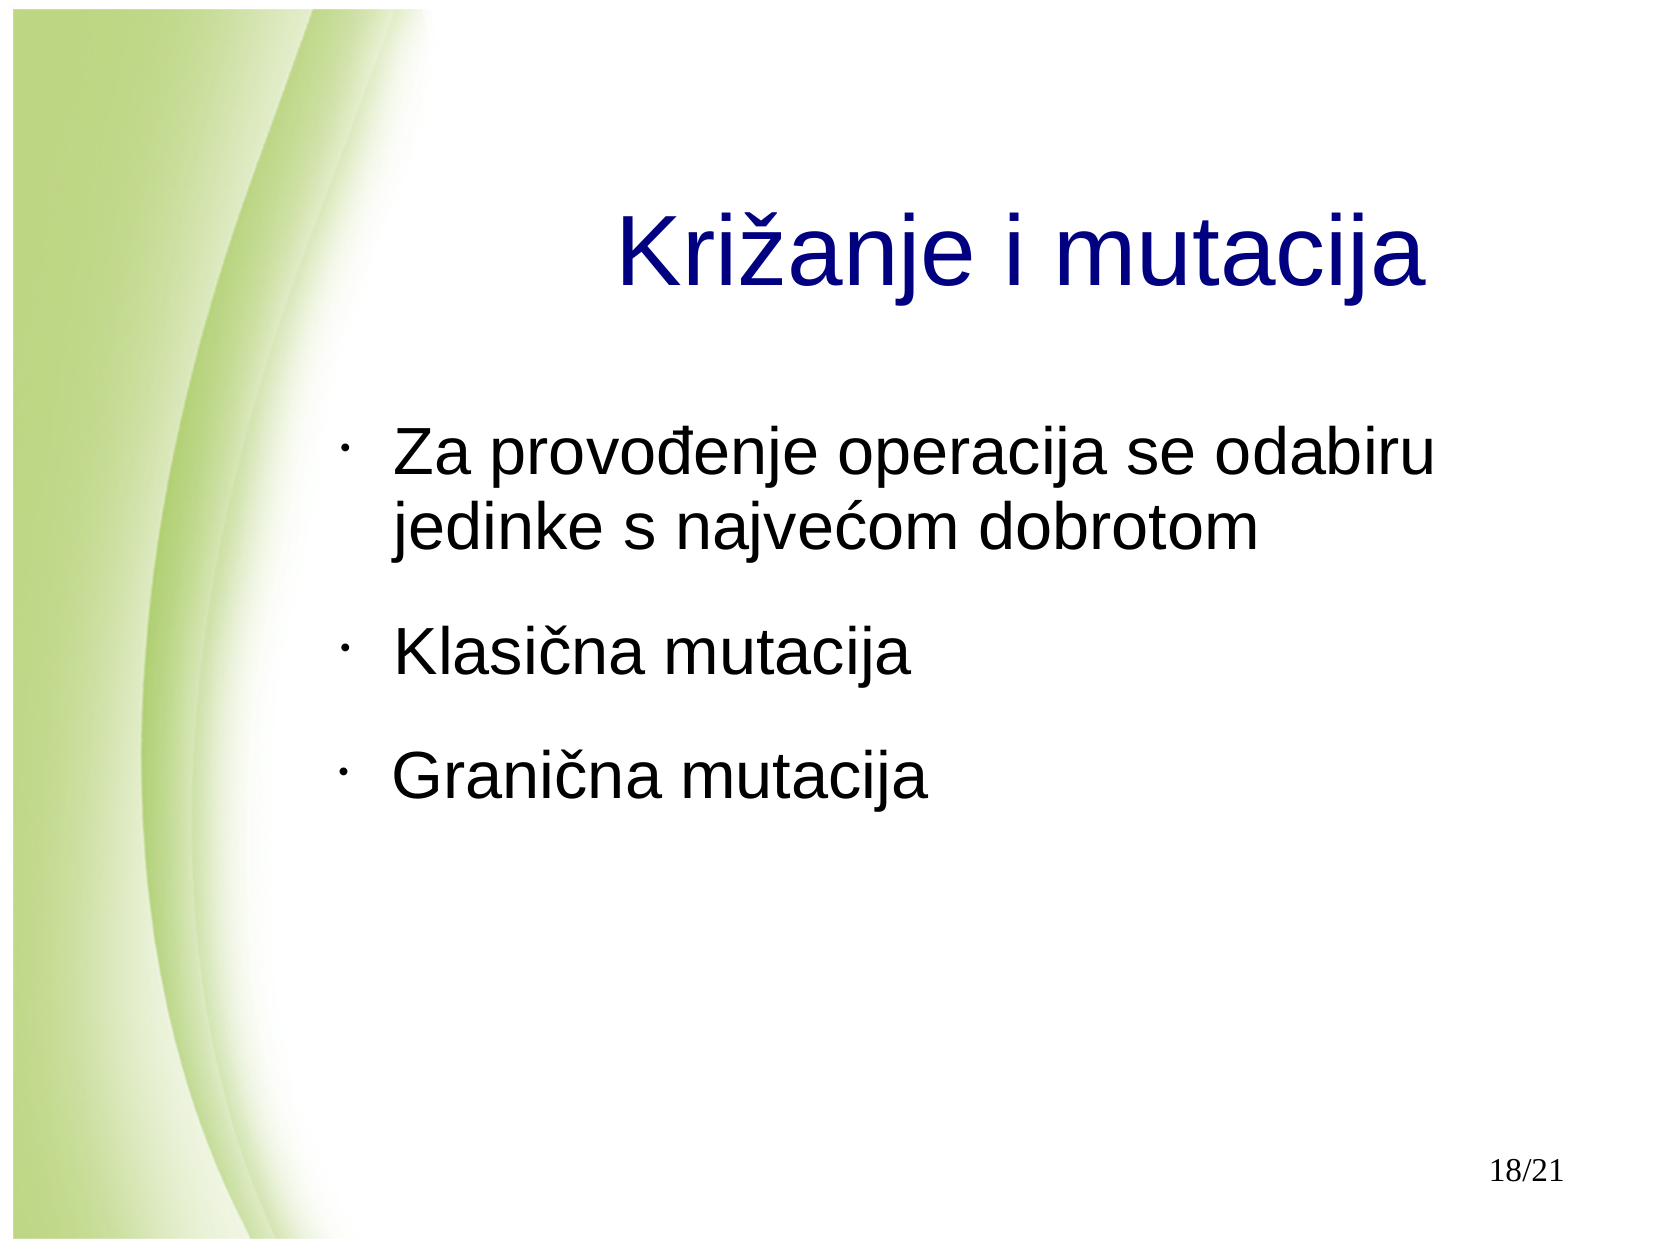

# Križanje i mutacija
Za provođenje operacija se odabiru jedinke s najvećom dobrotom
Klasična mutacija
Granična mutacija